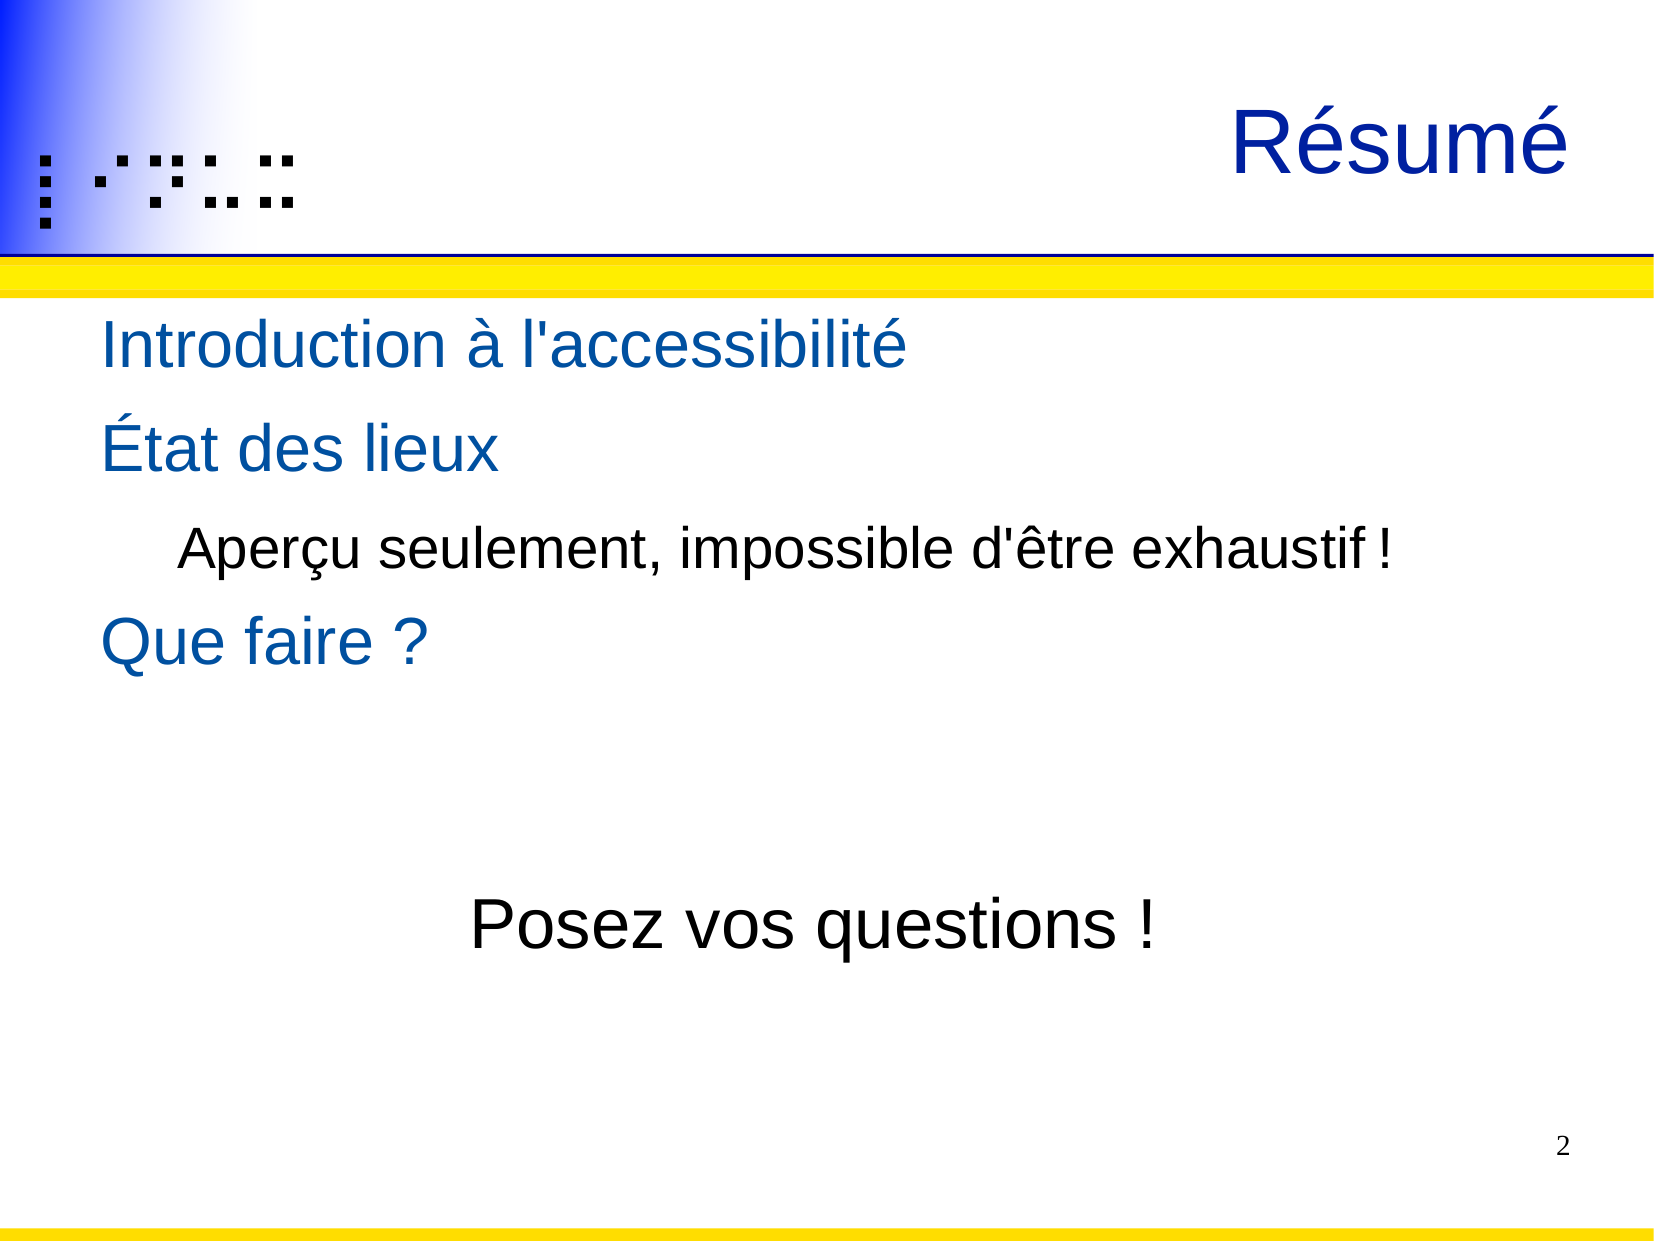

# Résumé
Introduction à l'accessibilité
État des lieux
Aperçu seulement, impossible d'être exhaustif !
Que faire ?
Posez vos questions !
2